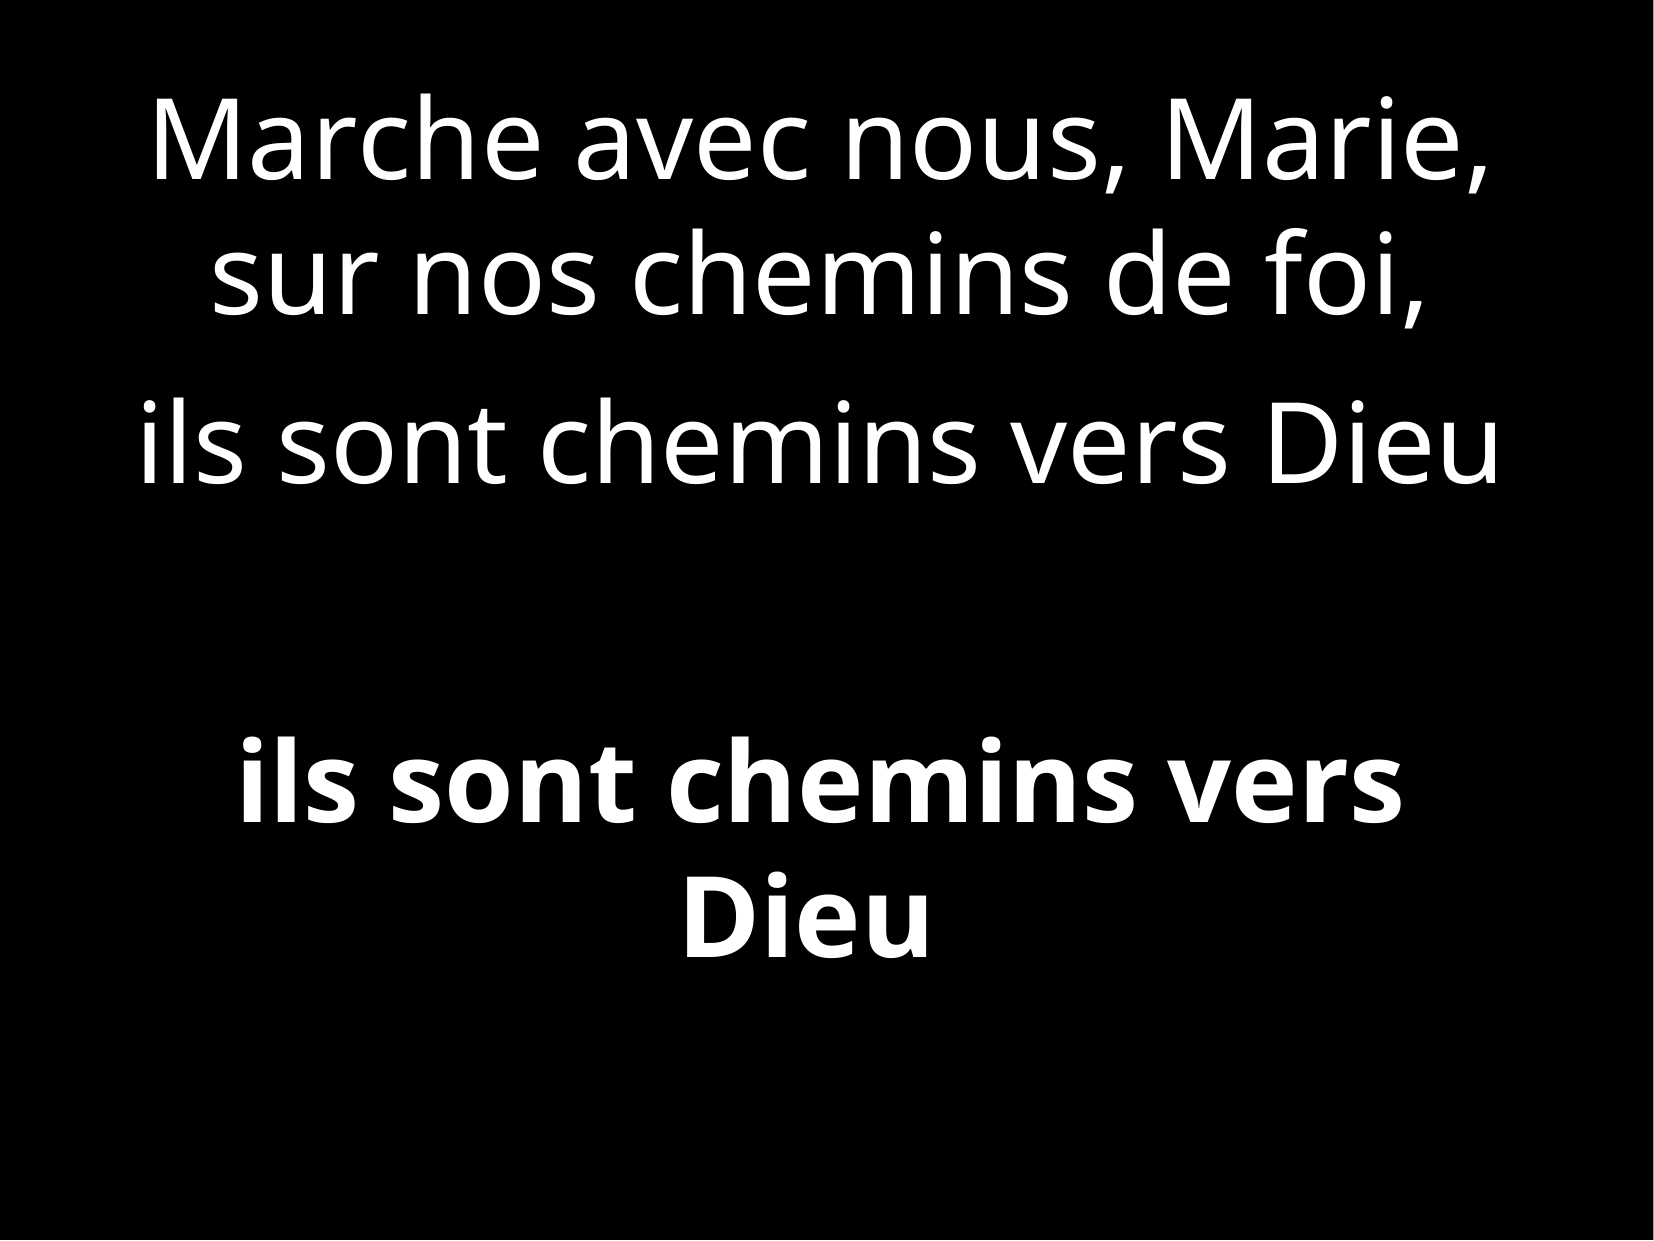

# Marche avec nous, Marie, sur nos chemins de foi,
ils sont chemins vers Dieu
ils sont chemins vers Dieu